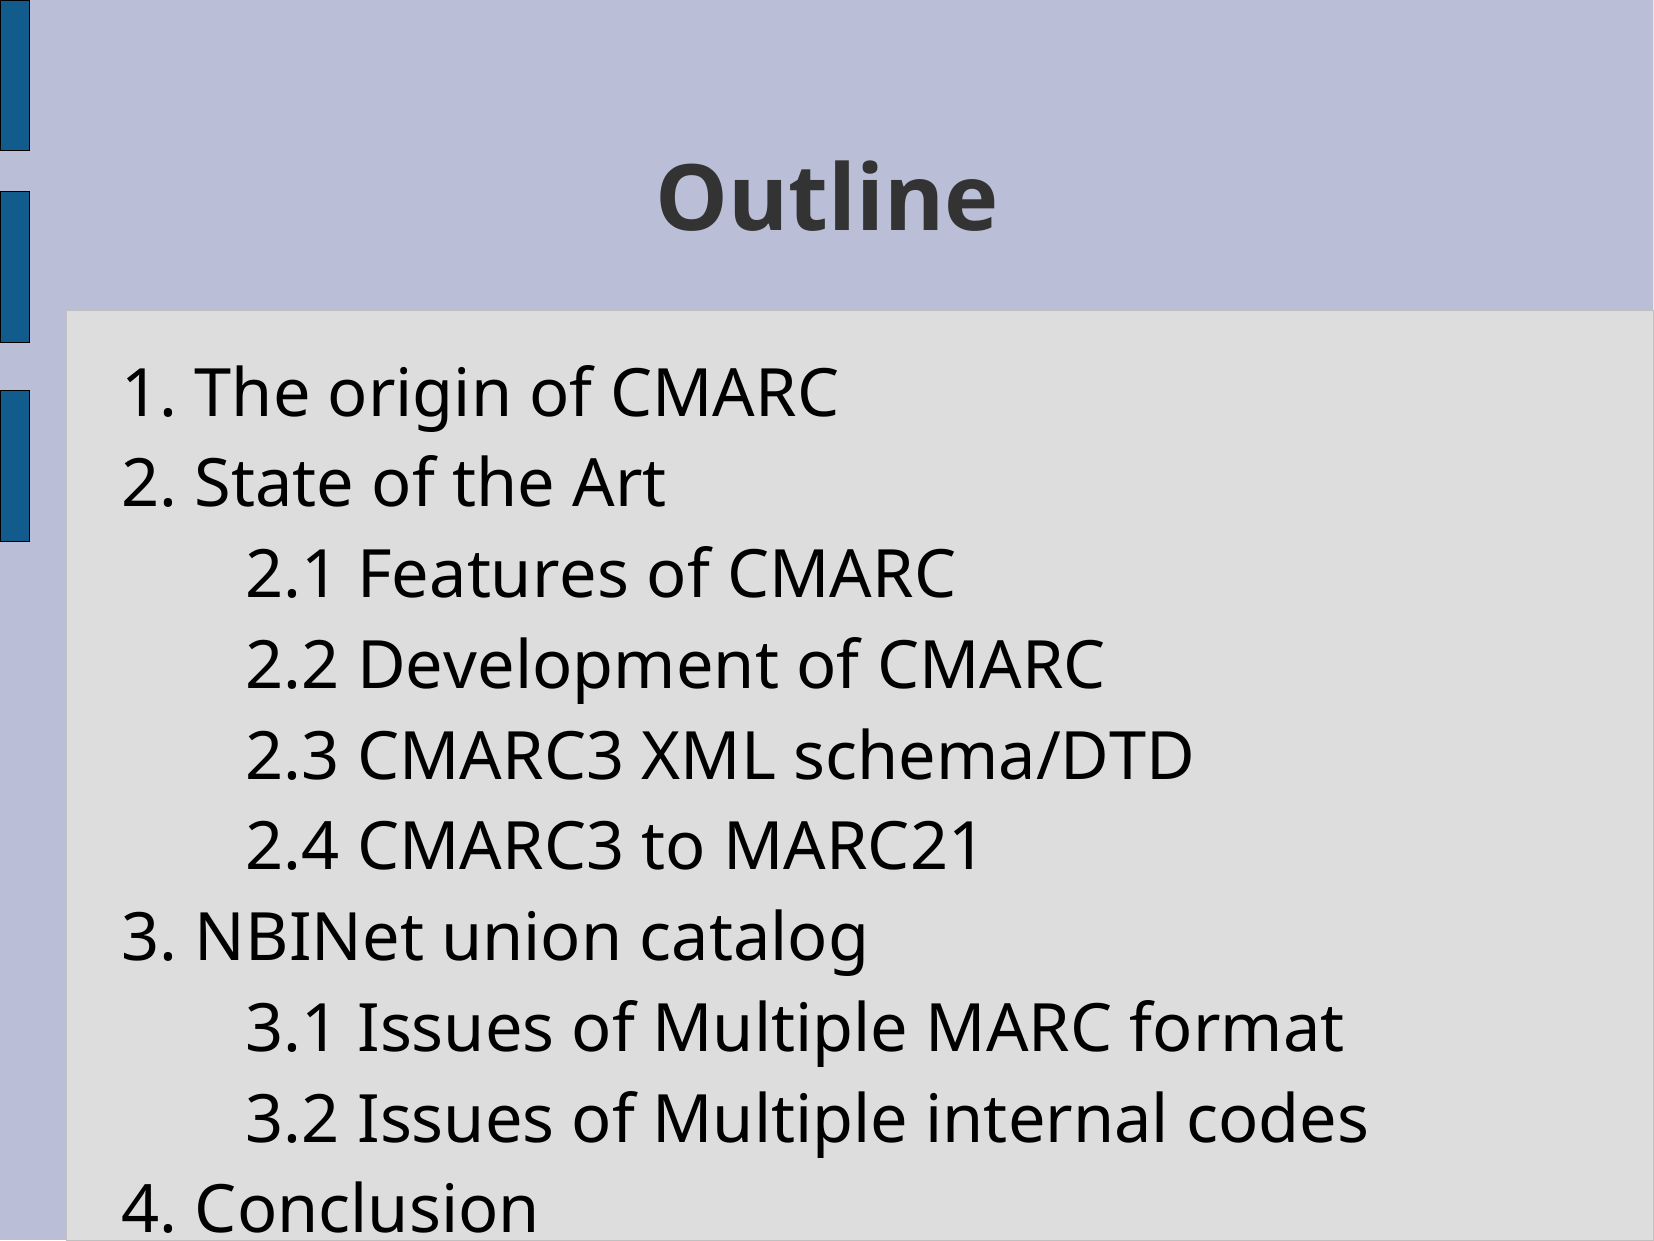

# Outline
1. The origin of CMARC
2. State of the Art
2.1 Features of CMARC
2.2 Development of CMARC
2.3 CMARC3 XML schema/DTD
2.4 CMARC3 to MARC21
3. NBINet union catalog
3.1 Issues of Multiple MARC format
3.2 Issues of Multiple internal codes
4. Conclusion